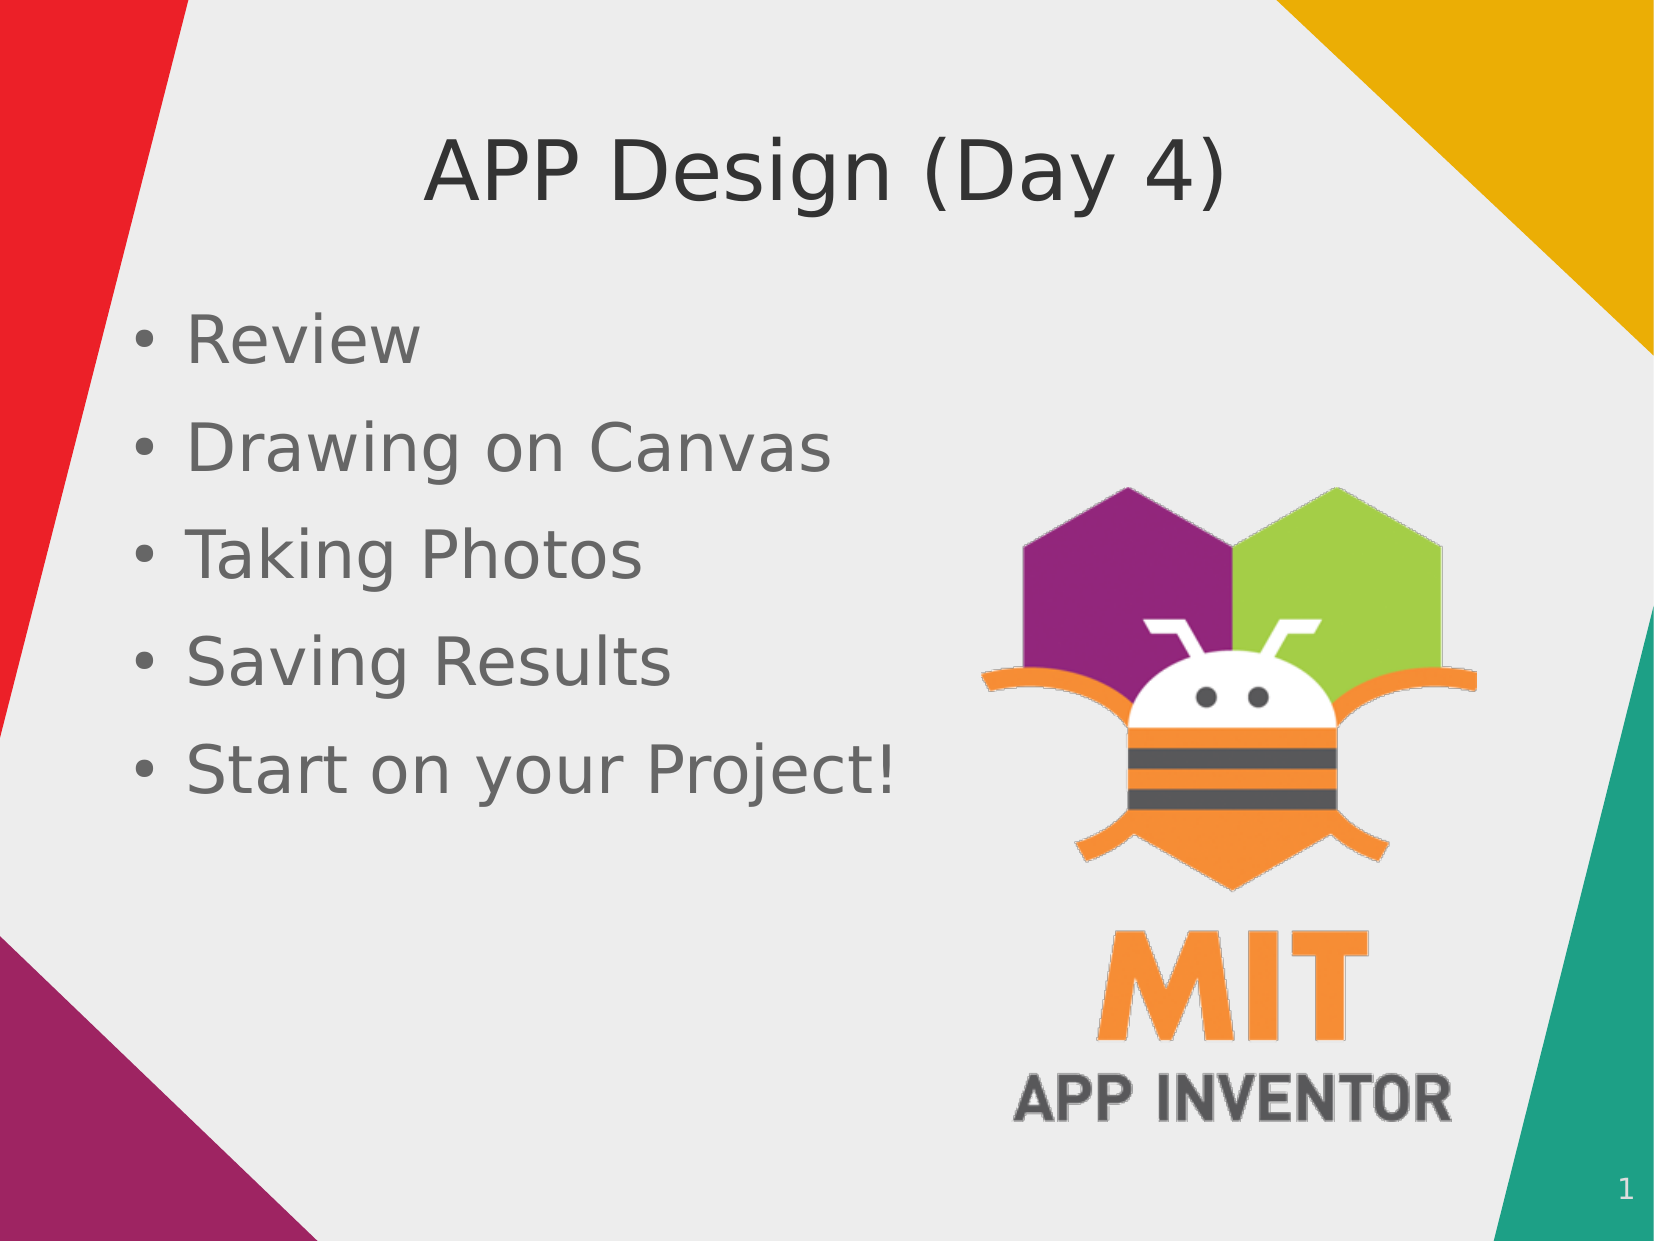

# APP Design (Day 4)
Review
Drawing on Canvas
Taking Photos
Saving Results
Start on your Project!
1